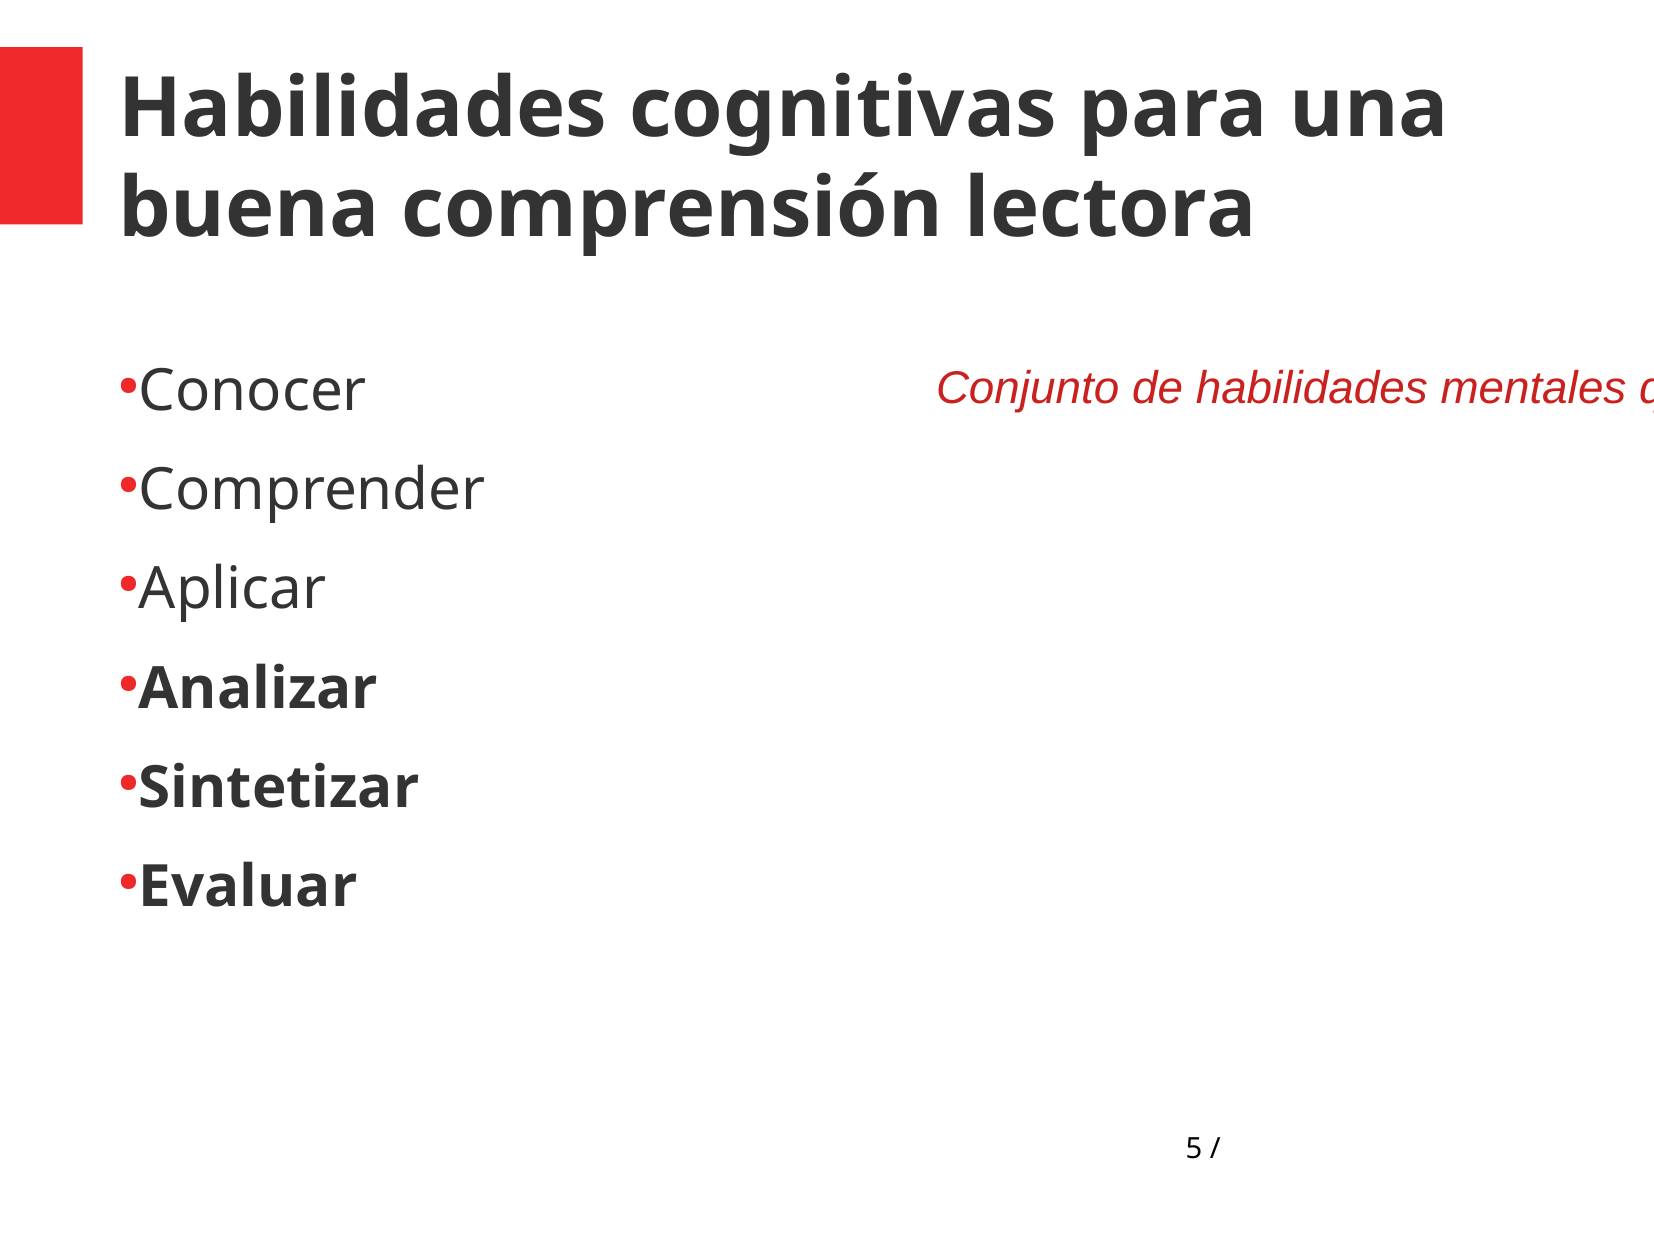

# Habilidades cognitivas para una buena comprensión lectora
Conocer
Comprender
Aplicar
Analizar
Sintetizar
Evaluar
Conjunto de habilidades mentales que permiten que una persona procese e integre una información, a la vez que le da (encuentra) sentido.